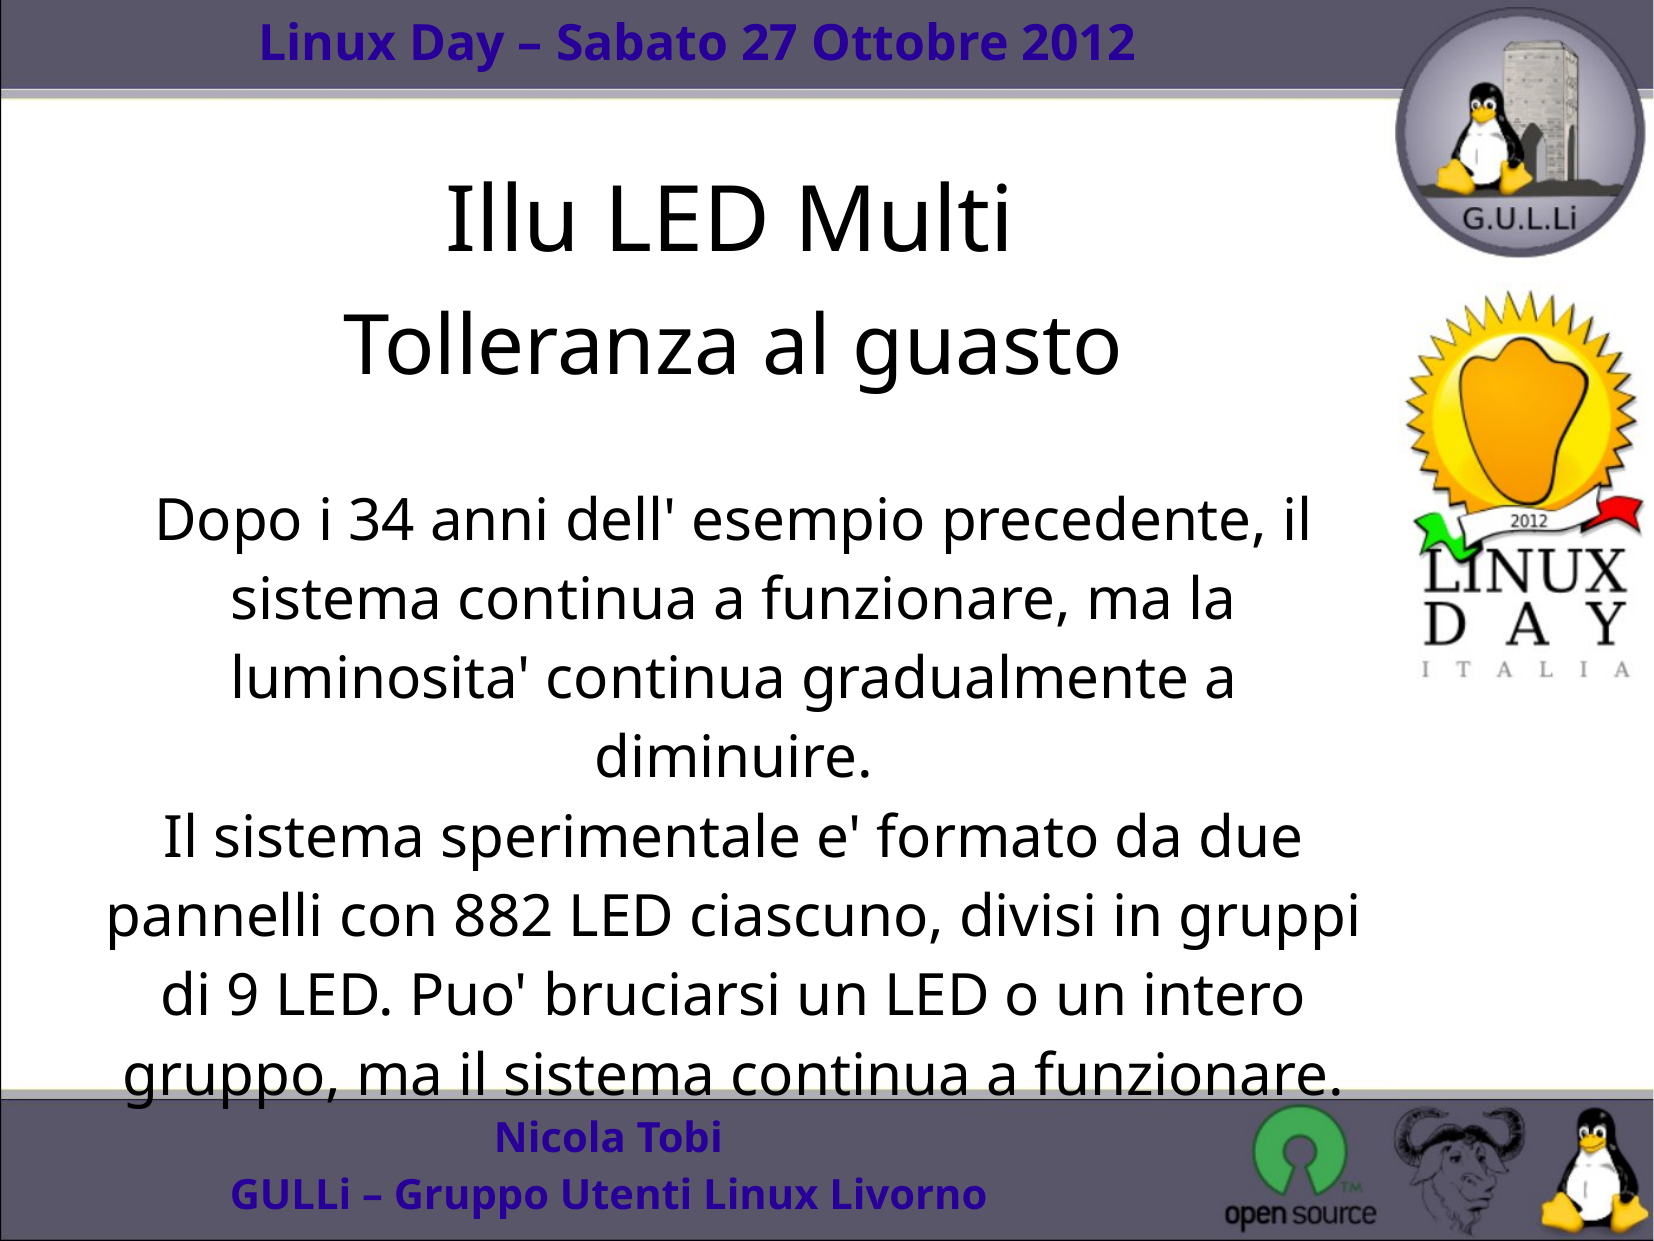

Linux Day – Sabato 27 Ottobre 2012
# Illu LED Multi
Tolleranza al guasto
Dopo i 34 anni dell' esempio precedente, il sistema continua a funzionare, ma la luminosita' continua gradualmente a diminuire.
Il sistema sperimentale e' formato da due pannelli con 882 LED ciascuno, divisi in gruppi di 9 LED. Puo' bruciarsi un LED o un intero gruppo, ma il sistema continua a funzionare.
Nicola Tobi
GULLi – Gruppo Utenti Linux Livorno